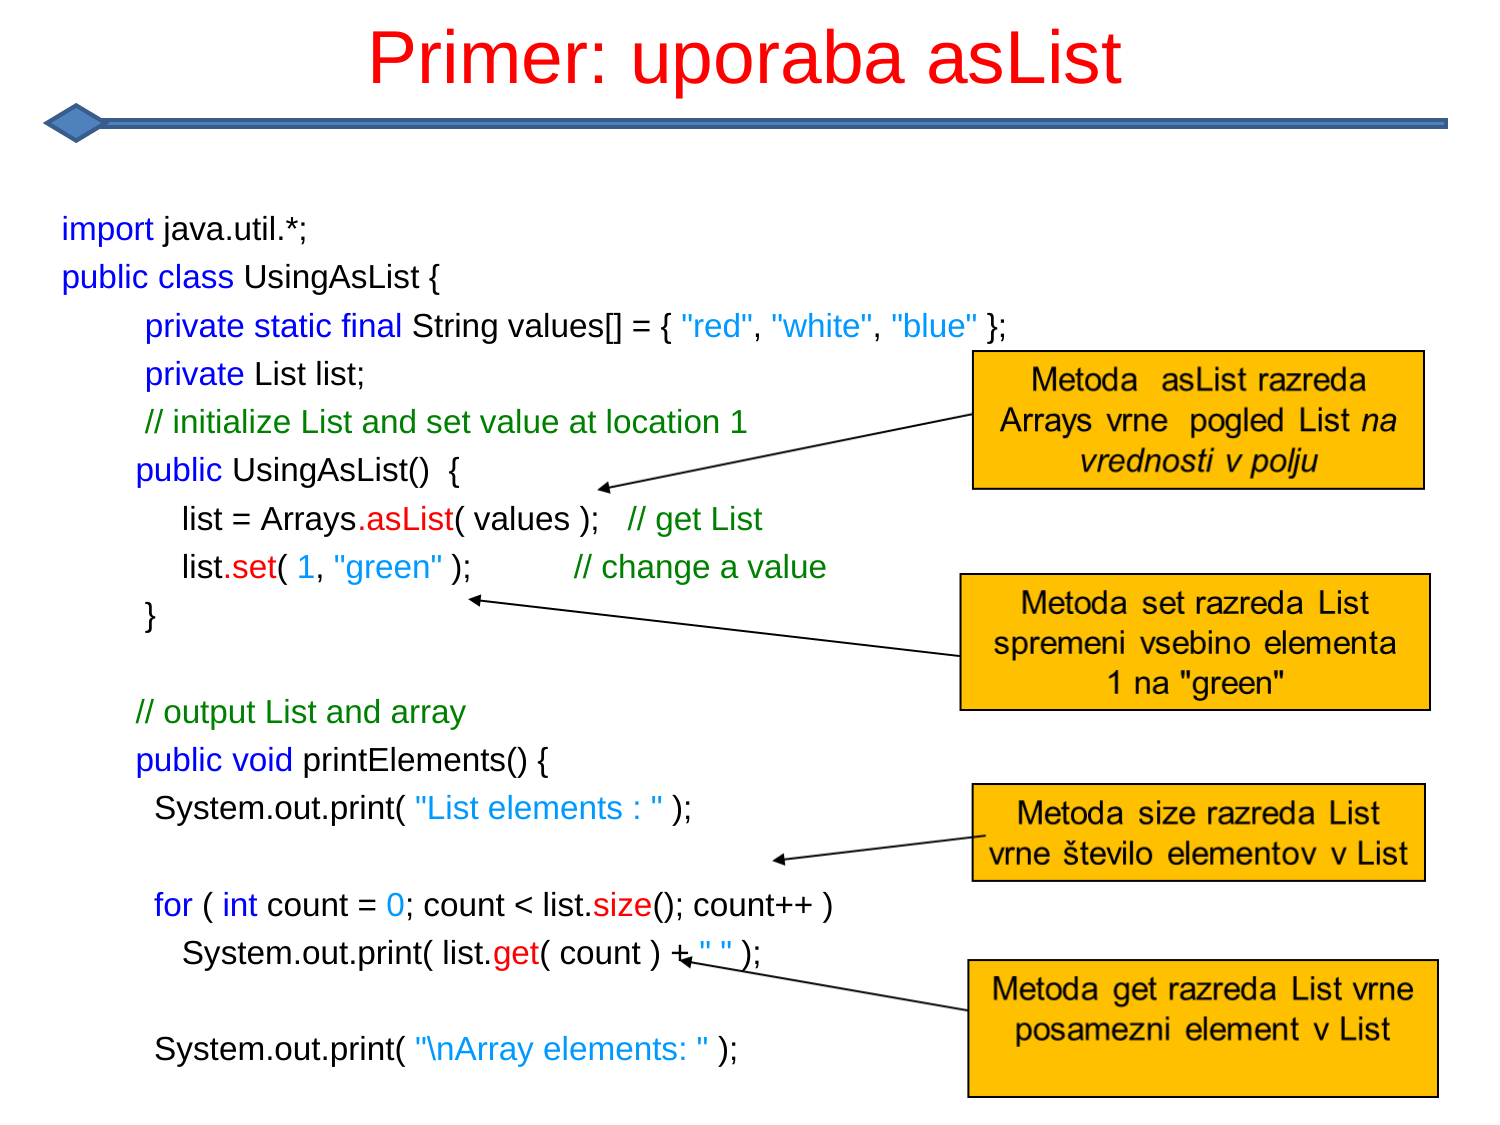

# Primer: uporaba asList
import java.util.*;
public class UsingAsList {
 private static final String values[] = { "red", "white", "blue" };
 private List list;
 // initialize List and set value at location 1
 public UsingAsList() {
 list = Arrays.asList( values ); // get List
 list.set( 1, "green" ); // change a value
 }
 // output List and array
 public void printElements() {
 System.out.print( "List elements : " );
 for ( int count = 0; count < list.size(); count++ )
 System.out.print( list.get( count ) + " " );
 System.out.print( "\nArray elements: " );